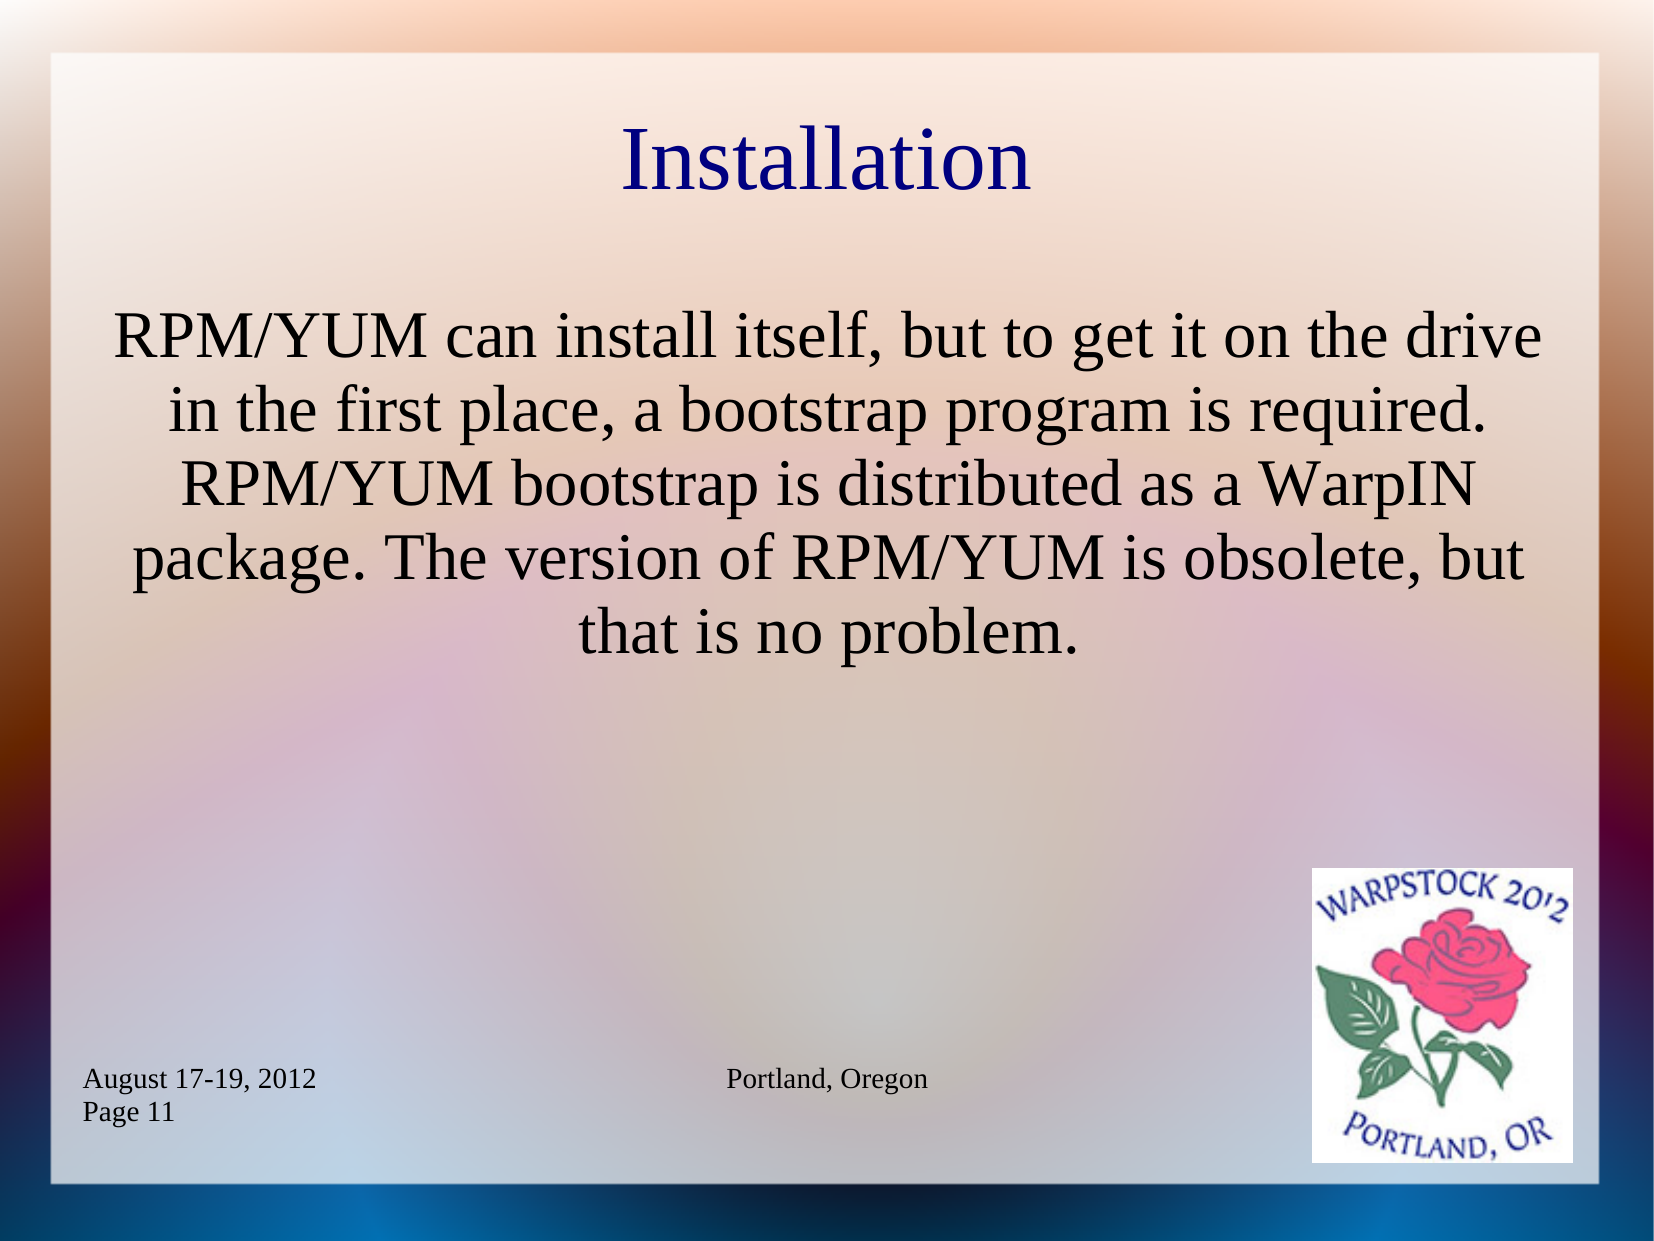

# Installation
RPM/YUM can install itself, but to get it on the drive in the first place, a bootstrap program is required. RPM/YUM bootstrap is distributed as a WarpIN package. The version of RPM/YUM is obsolete, but that is no problem.
August 17-19, 2012
Portland, Oregon